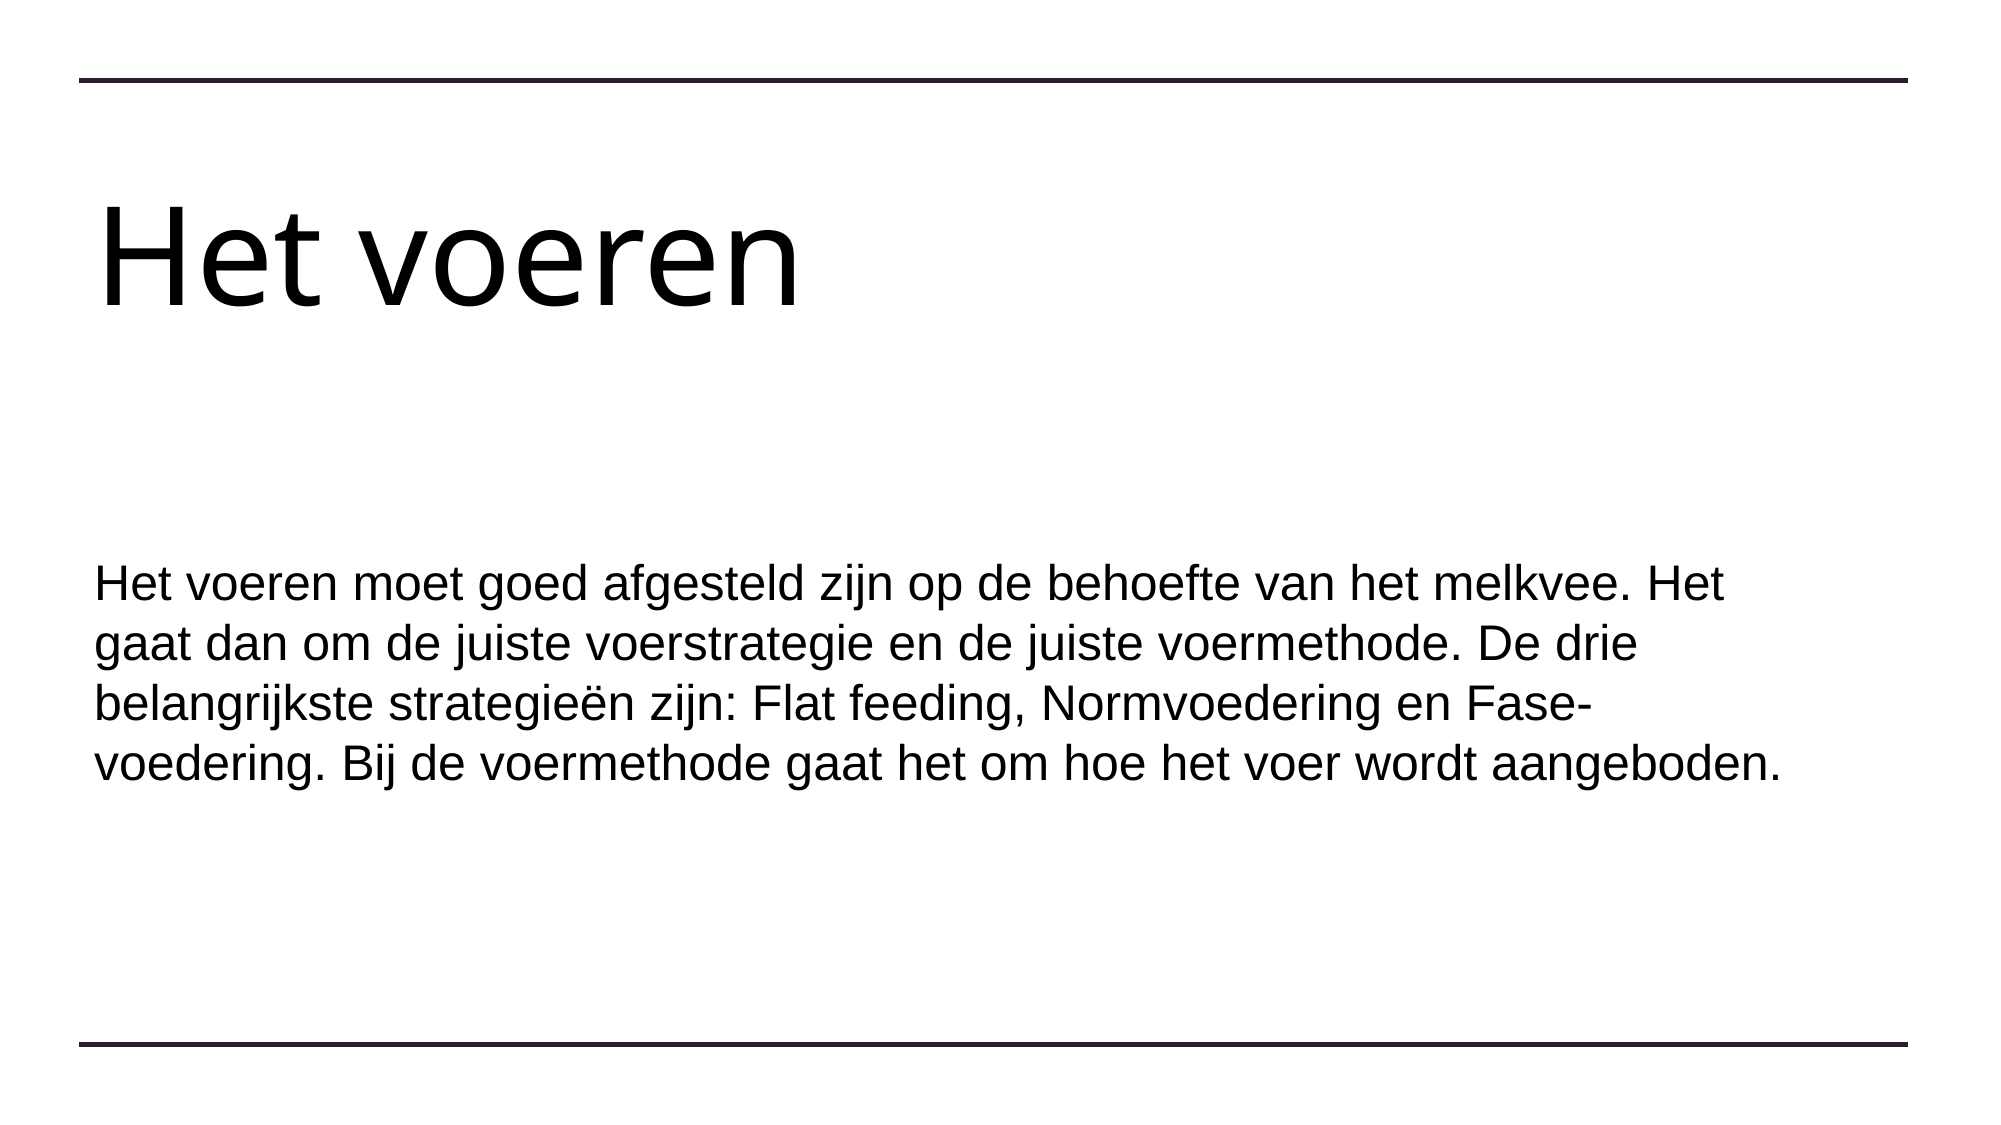

# Het voeren
Het voeren moet goed afgesteld zijn op de behoefte van het melkvee. Het gaat dan om de juiste voerstrategie en de juiste voermethode. De drie belangrijkste strategieën zijn: Flat feeding, Normvoedering en Fase-voedering. Bij de voermethode gaat het om hoe het voer wordt aangeboden.